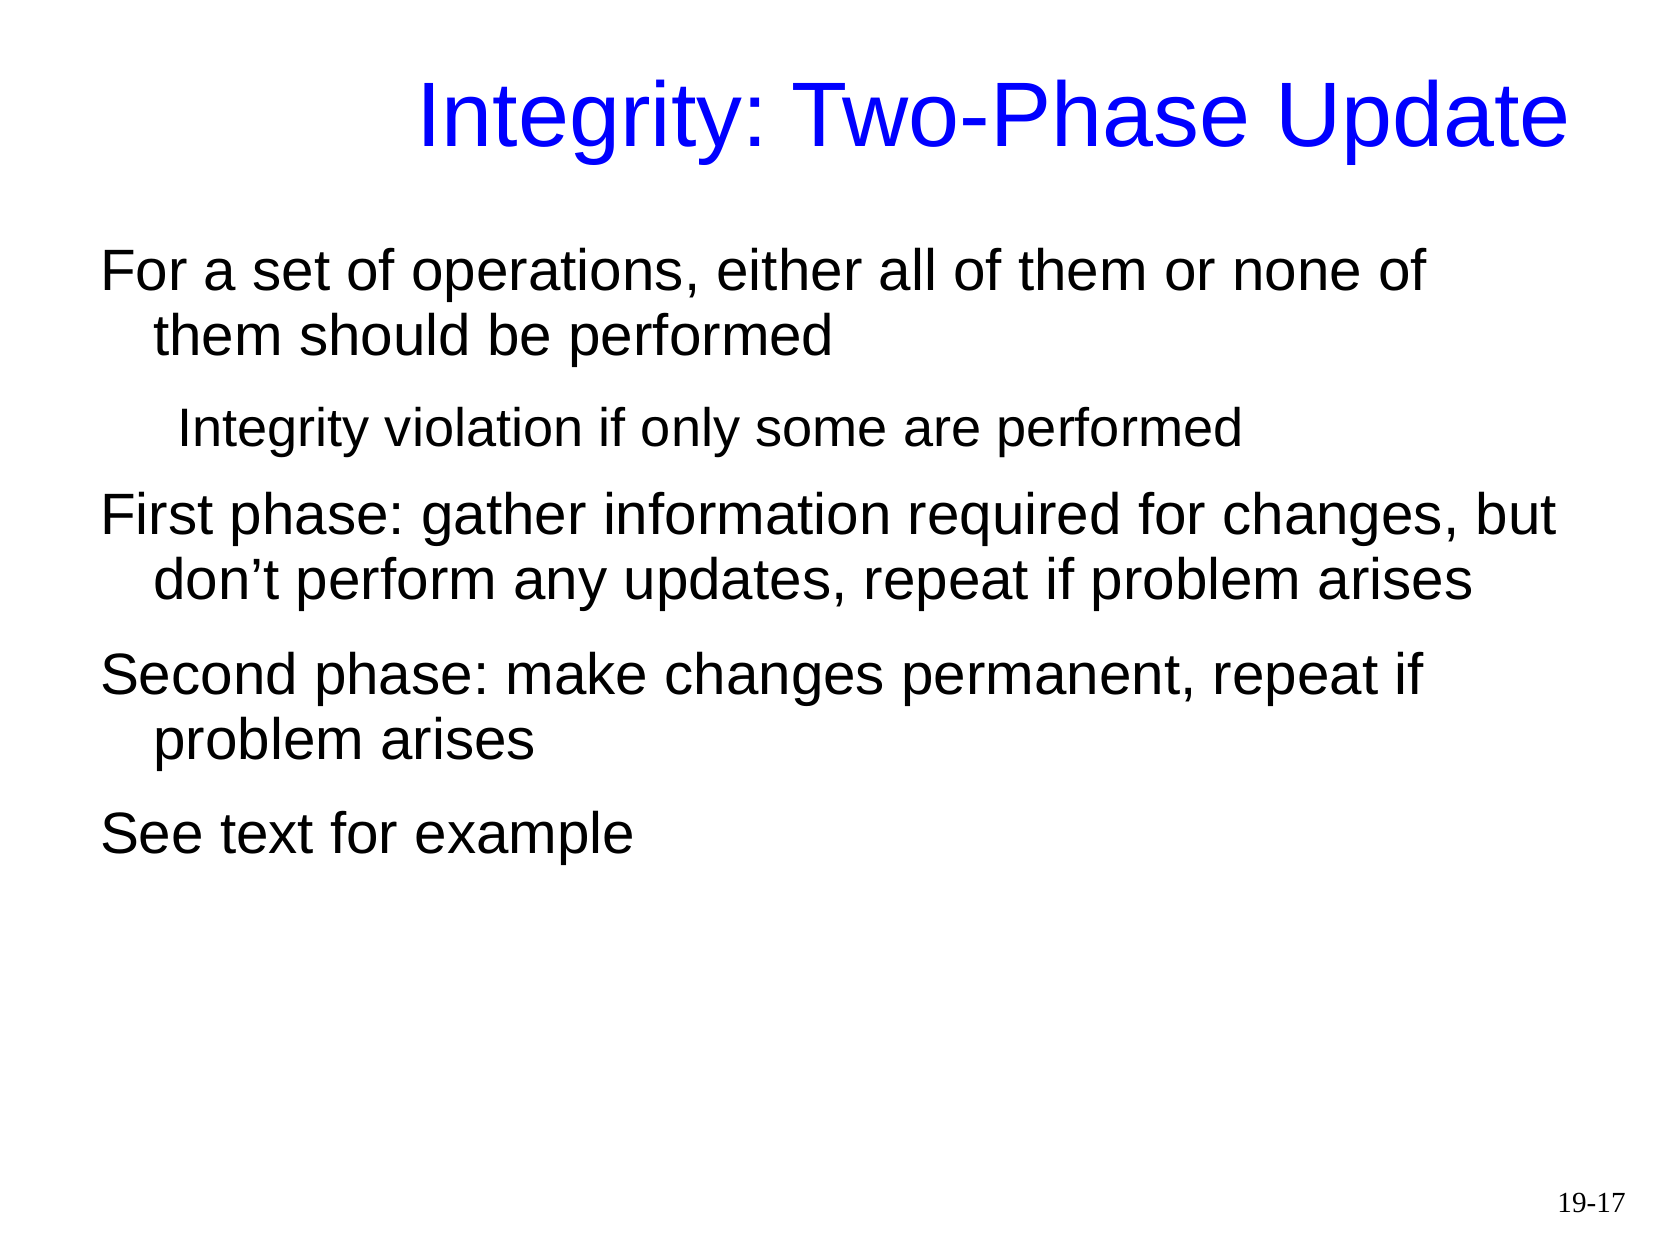

# Integrity: Two-Phase Update
For a set of operations, either all of them or none of them should be performed
Integrity violation if only some are performed
First phase: gather information required for changes, but don’t perform any updates, repeat if problem arises
Second phase: make changes permanent, repeat if problem arises
See text for example